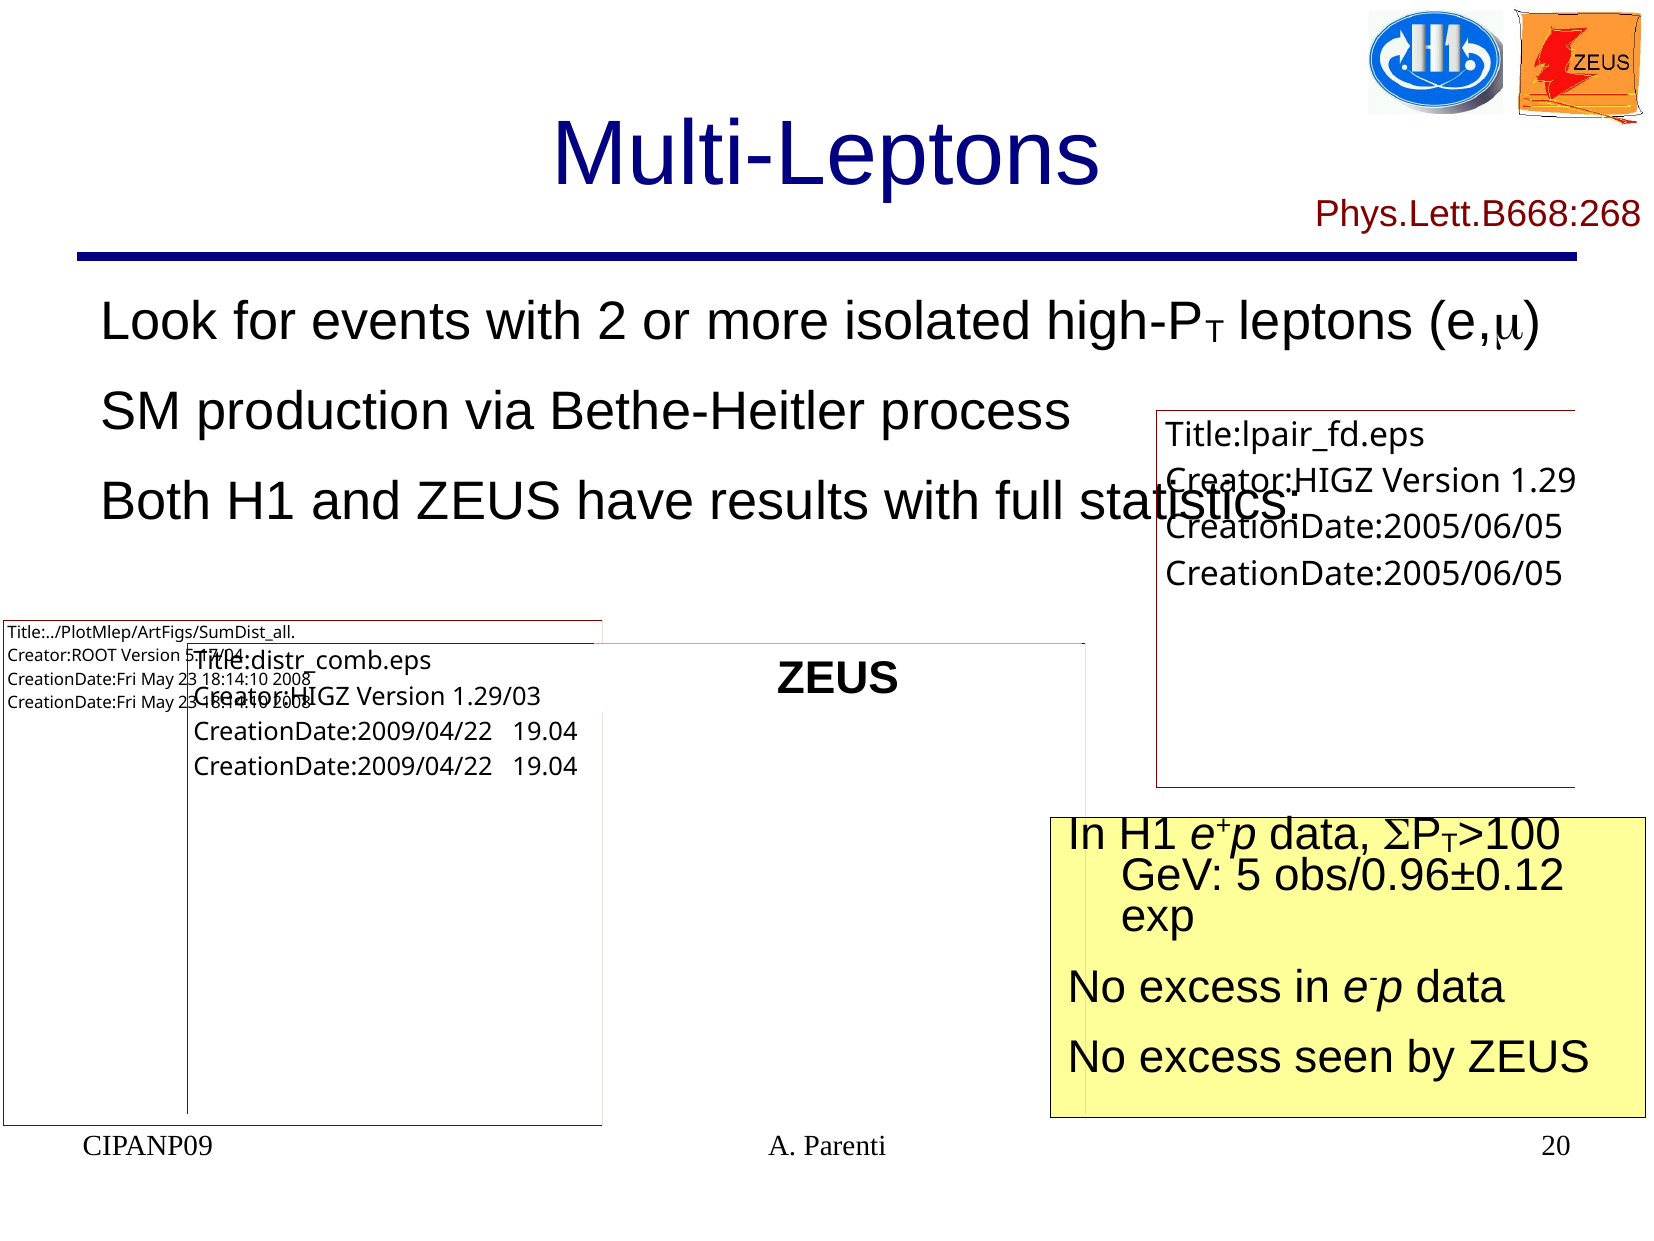

# Multi-Leptons
Phys.Lett.B668:268
Look for events with 2 or more isolated high-PT leptons (e,m)
SM production via Bethe-Heitler process
Both H1 and ZEUS have results with full statistics:
ZEUS
In H1 e+p data, SPT>100 GeV: 5 obs/0.96±0.12 exp
No excess in e-p data
No excess seen by ZEUS
20